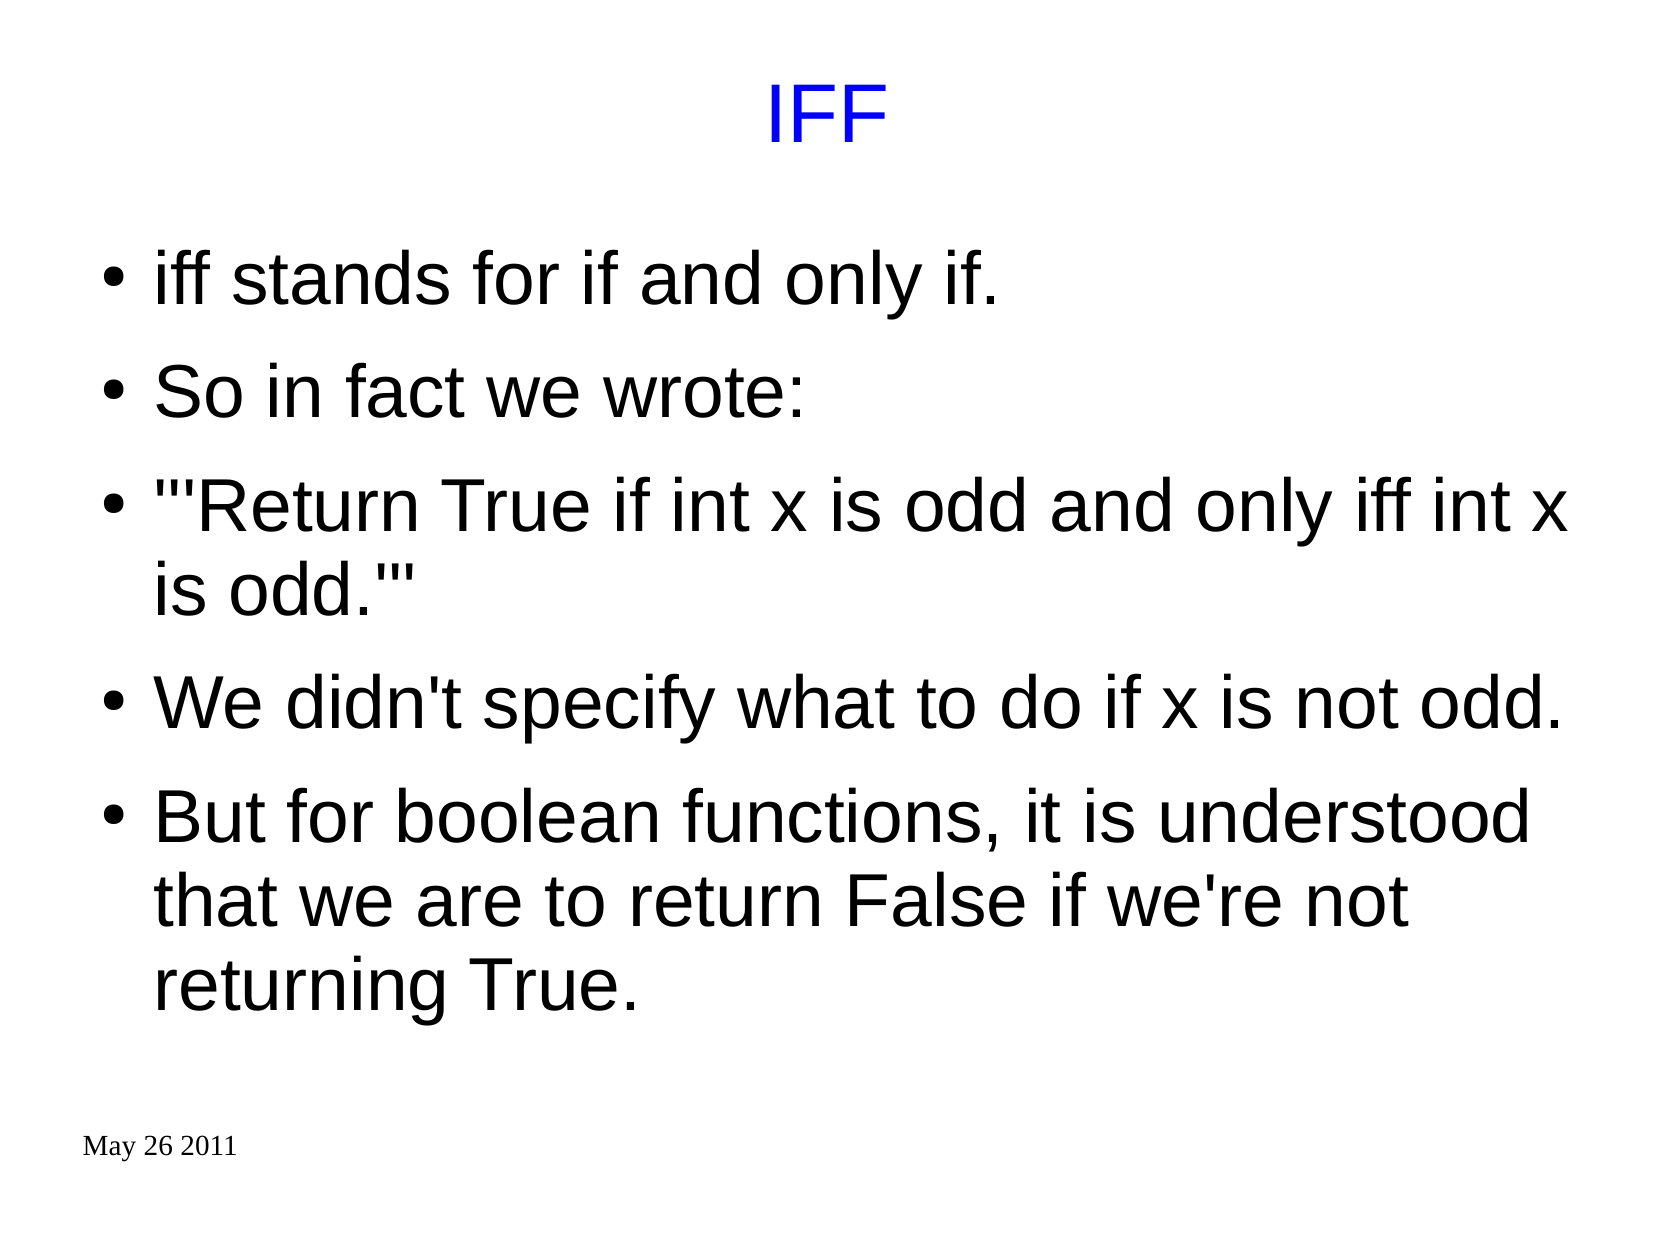

# IFF
iff stands for if and only if.
So in fact we wrote:
'''Return True if int x is odd and only iff int x is odd.'''
We didn't specify what to do if x is not odd.
But for boolean functions, it is understood that we are to return False if we're not returning True.
May 26 2011